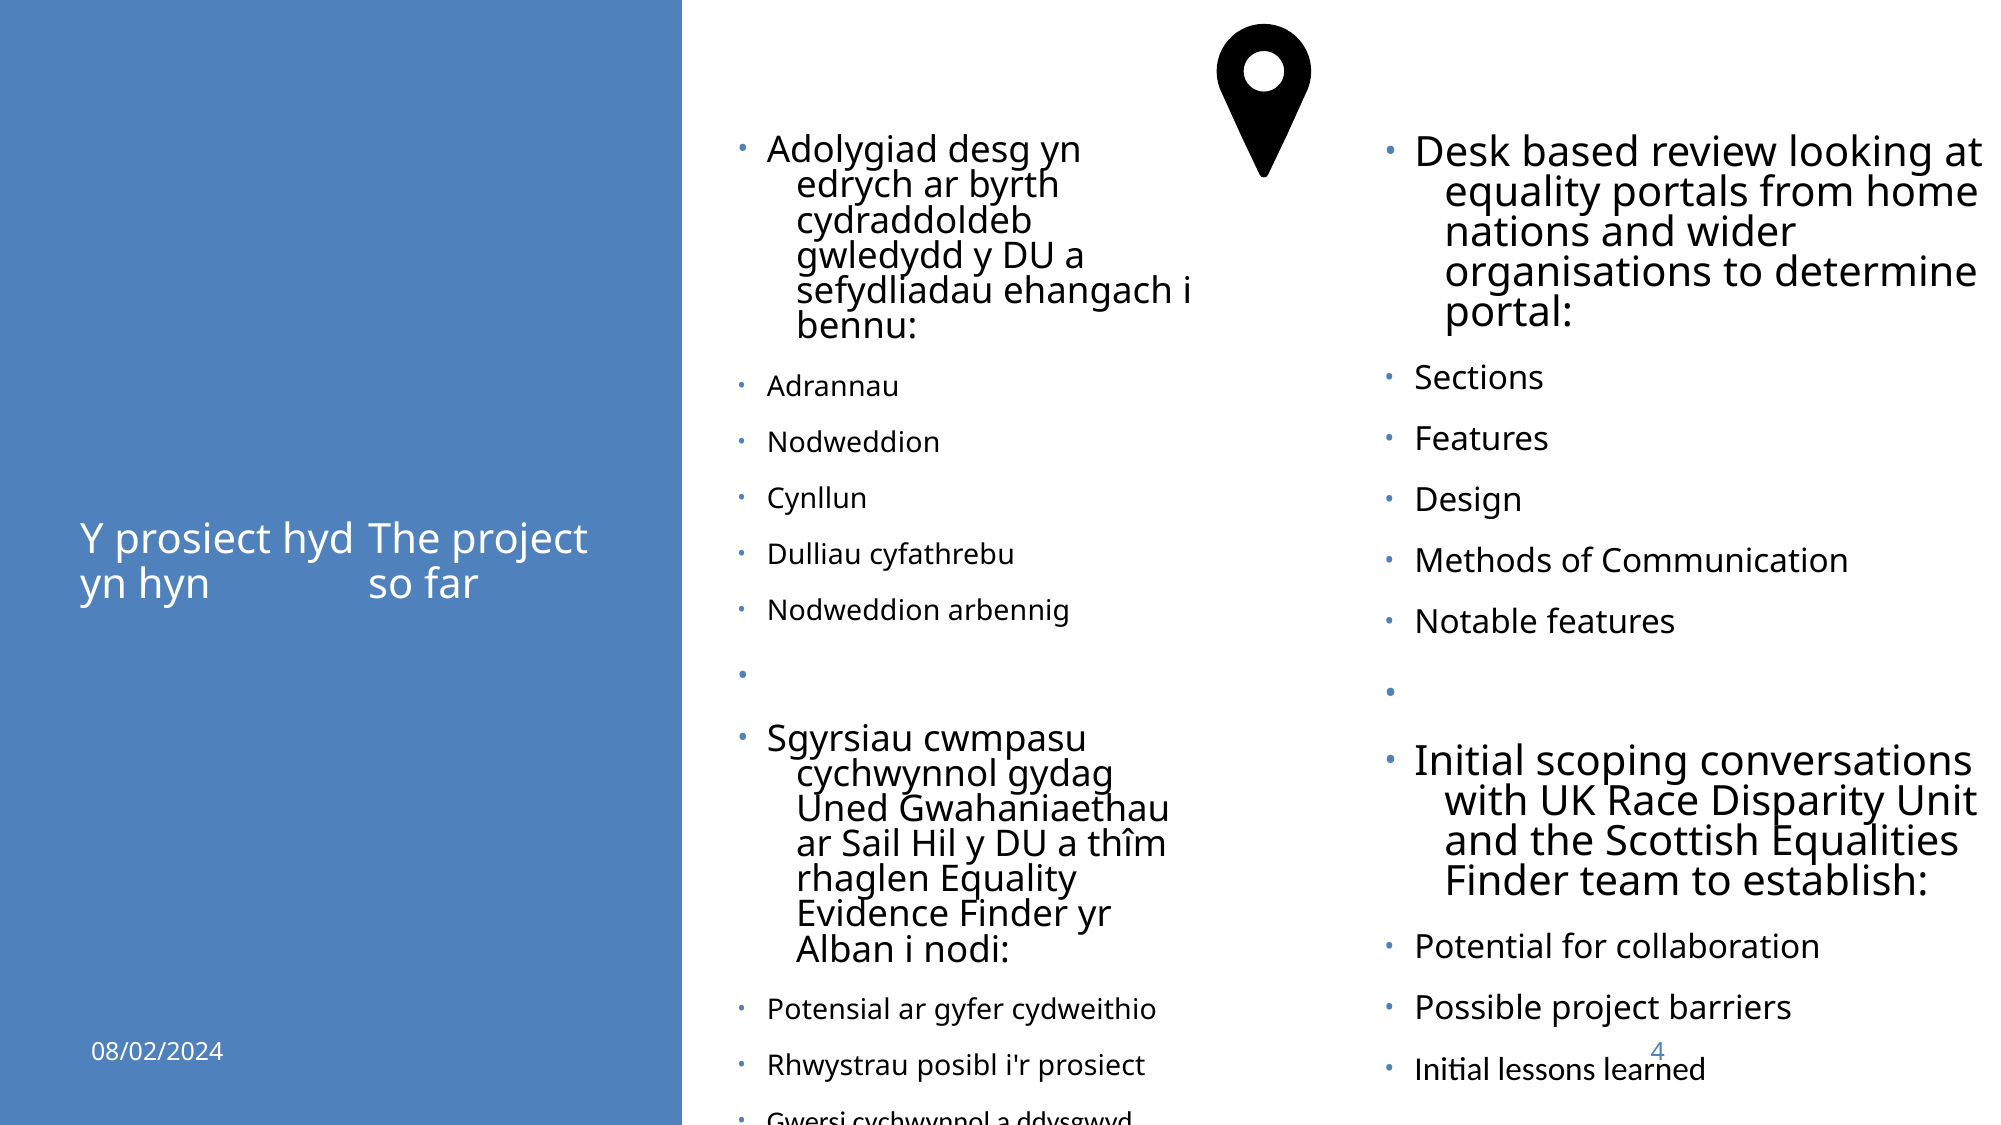

Adolygiad desg yn edrych ar byrth cydraddoldeb gwledydd y DU a sefydliadau ehangach i bennu:
Adrannau
Nodweddion
Cynllun
Dulliau cyfathrebu
Nodweddion arbennig
Sgyrsiau cwmpasu cychwynnol gydag Uned Gwahaniaethau ar Sail Hil y DU a thîm rhaglen Equality Evidence Finder yr Alban i nodi:
Potensial ar gyfer cydweithio
Rhwystrau posibl i'r prosiect
Gwersi cychwynnol a ddysgwyd
Desk based review looking at equality portals from home nations and wider organisations to determine portal:
Sections
Features
Design
Methods of Communication
Notable features
Initial scoping conversations with UK Race Disparity Unit and the Scottish Equalities Finder team to establish:
Potential for collaboration
Possible project barriers
Initial lessons learned
Y prosiect hyd yn hyn
# The project so far
08/02/2024
4